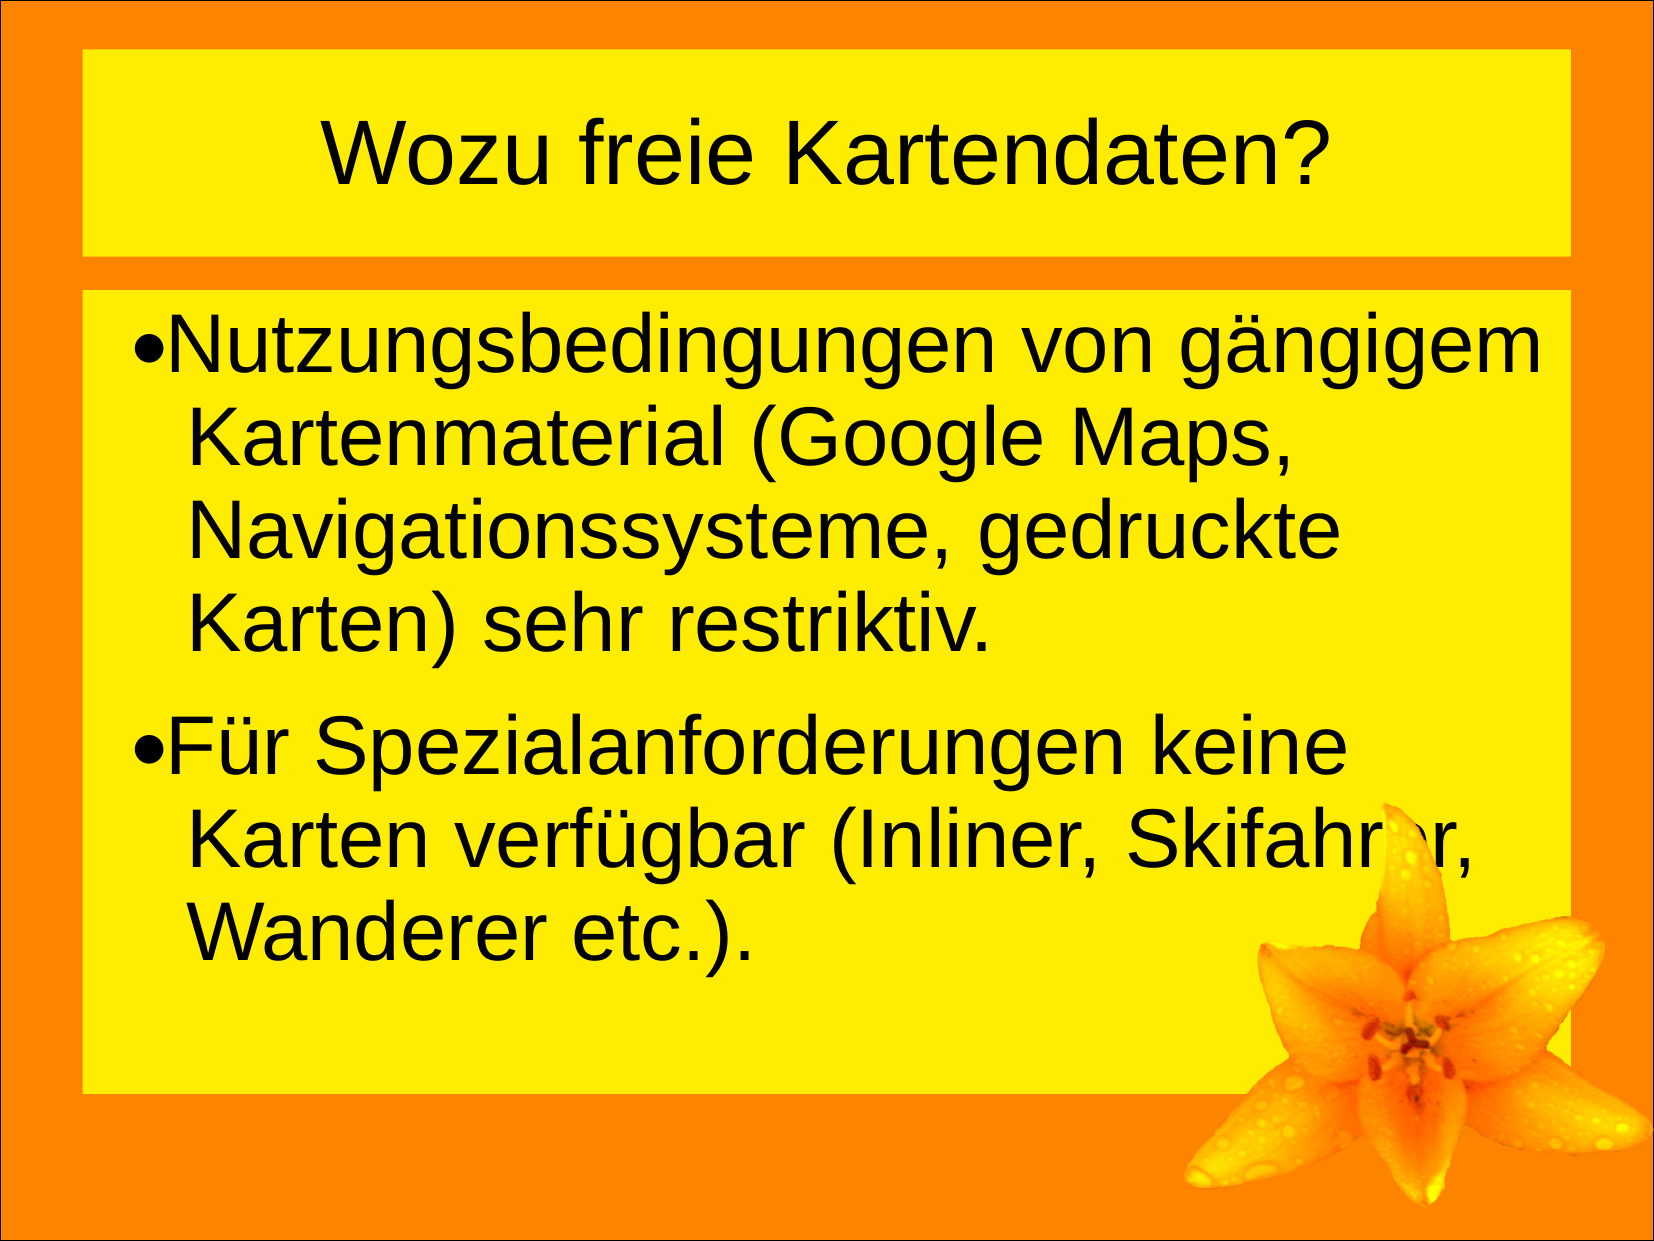

Wozu freie Kartendaten?
Nutzungsbedingungen von gängigem Kartenmaterial (Google Maps, Navigationssysteme, gedruckte Karten) sehr restriktiv.
Für Spezialanforderungen keine Karten verfügbar (Inliner, Skifahrer,
Wanderer etc.).